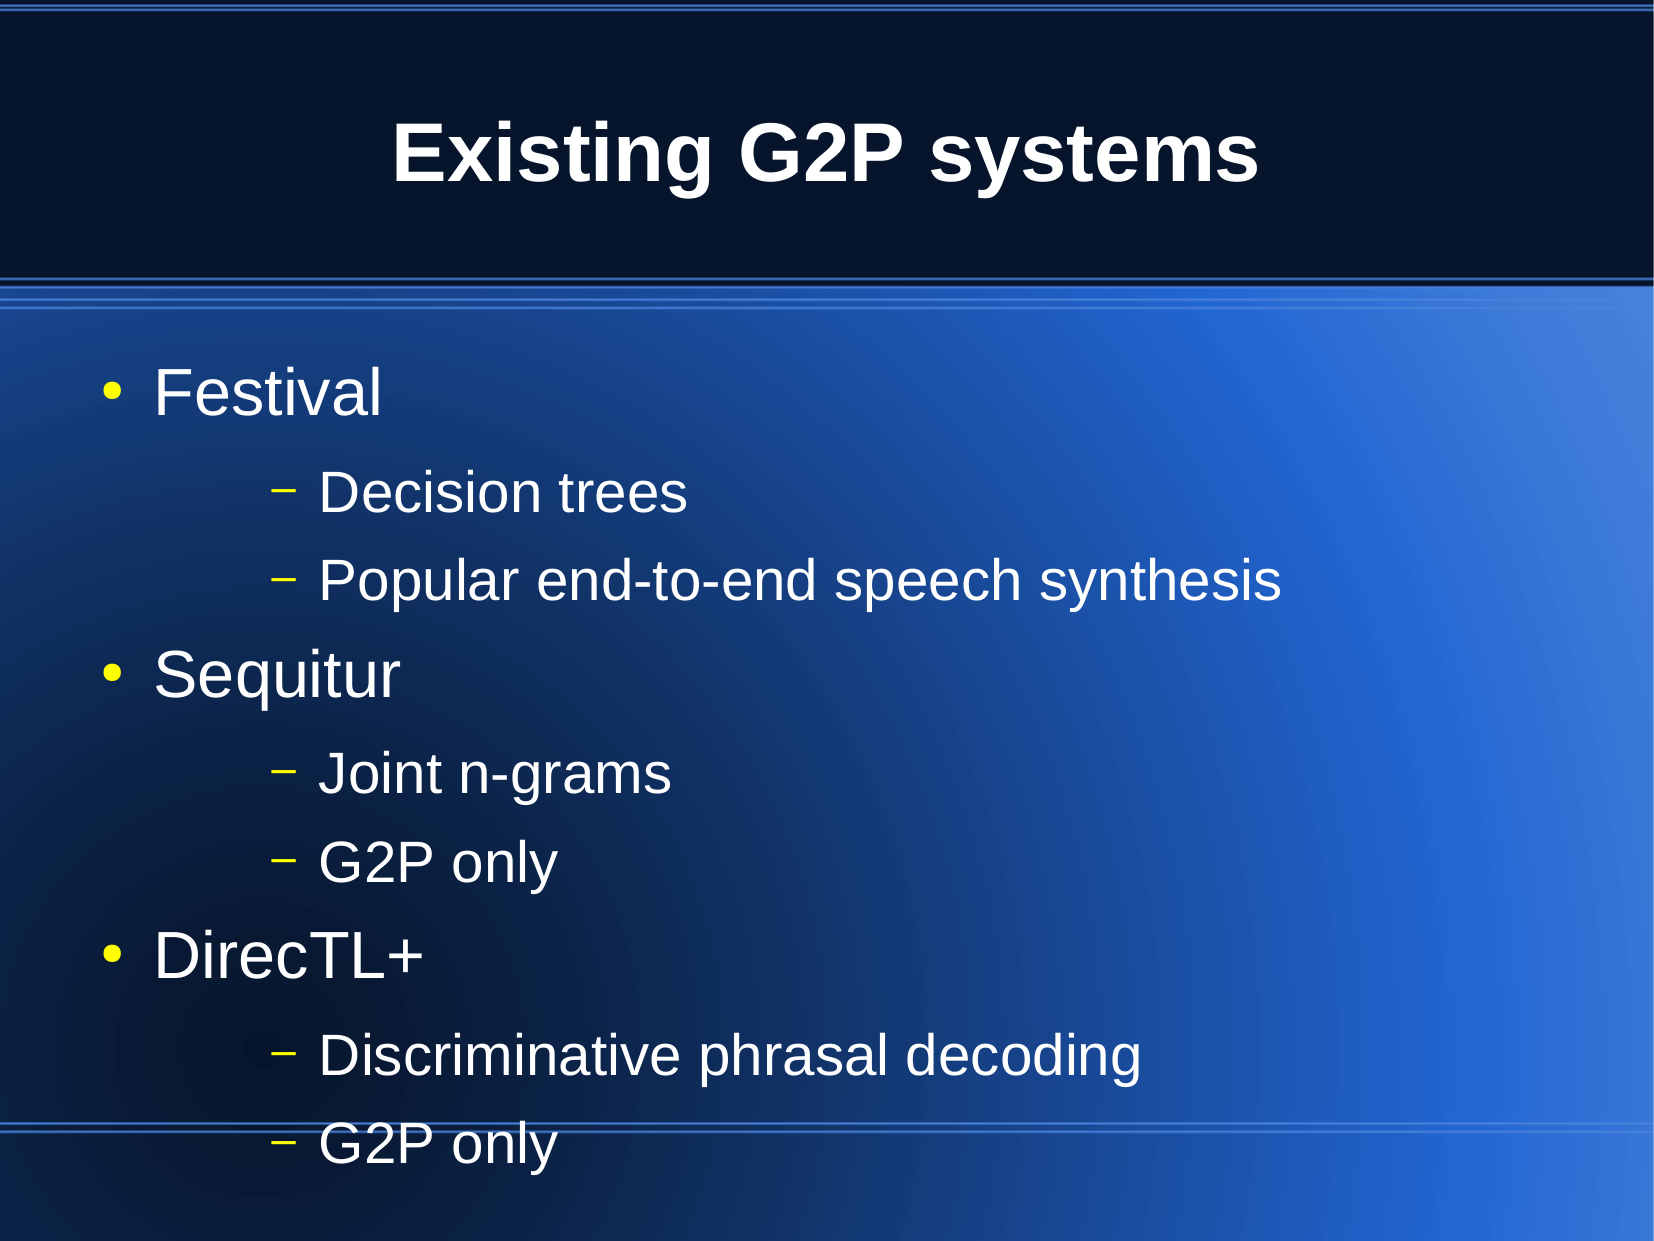

# Existing G2P systems
Festival
Decision trees
Popular end-to-end speech synthesis
Sequitur
Joint n-grams
G2P only
DirecTL+
Discriminative phrasal decoding
G2P only